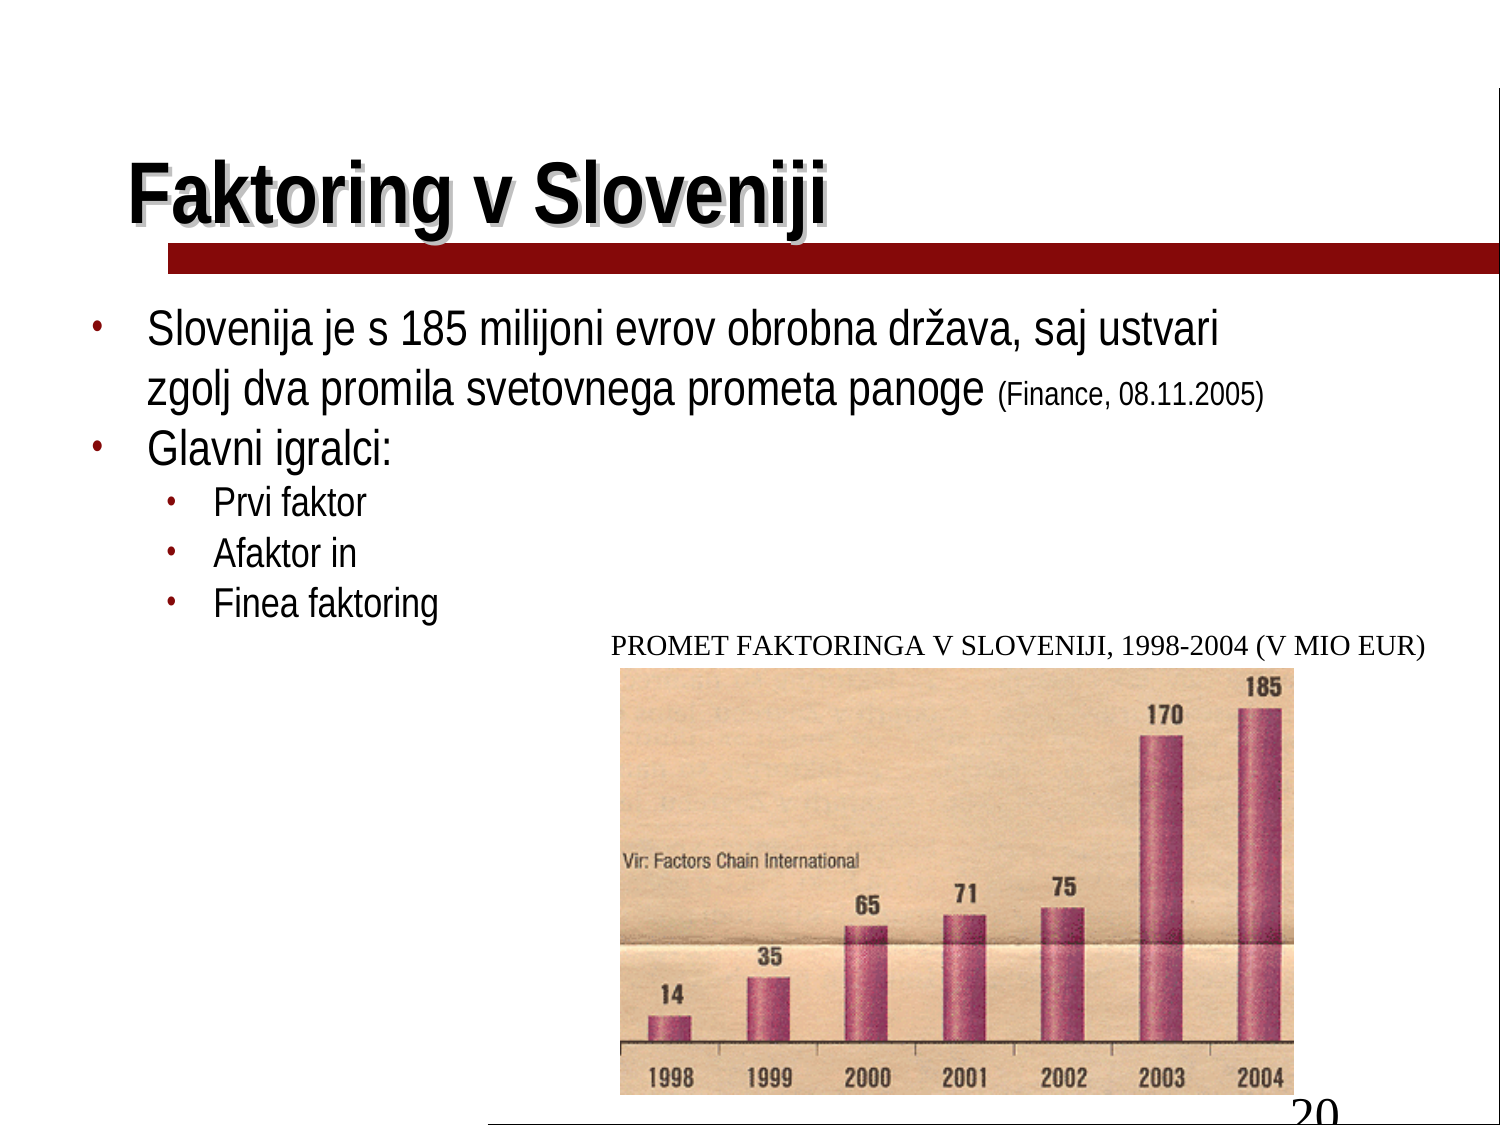

# Faktoring v Sloveniji
Slovenija je s 185 milijoni evrov obrobna država, saj ustvari zgolj dva promila svetovnega prometa panoge (Finance, 08.11.2005)
Glavni igralci:
Prvi faktor
Afaktor in
Finea faktoring
PROMET FAKTORINGA V SLOVENIJI, 1998-2004 (V MIO EUR)
20